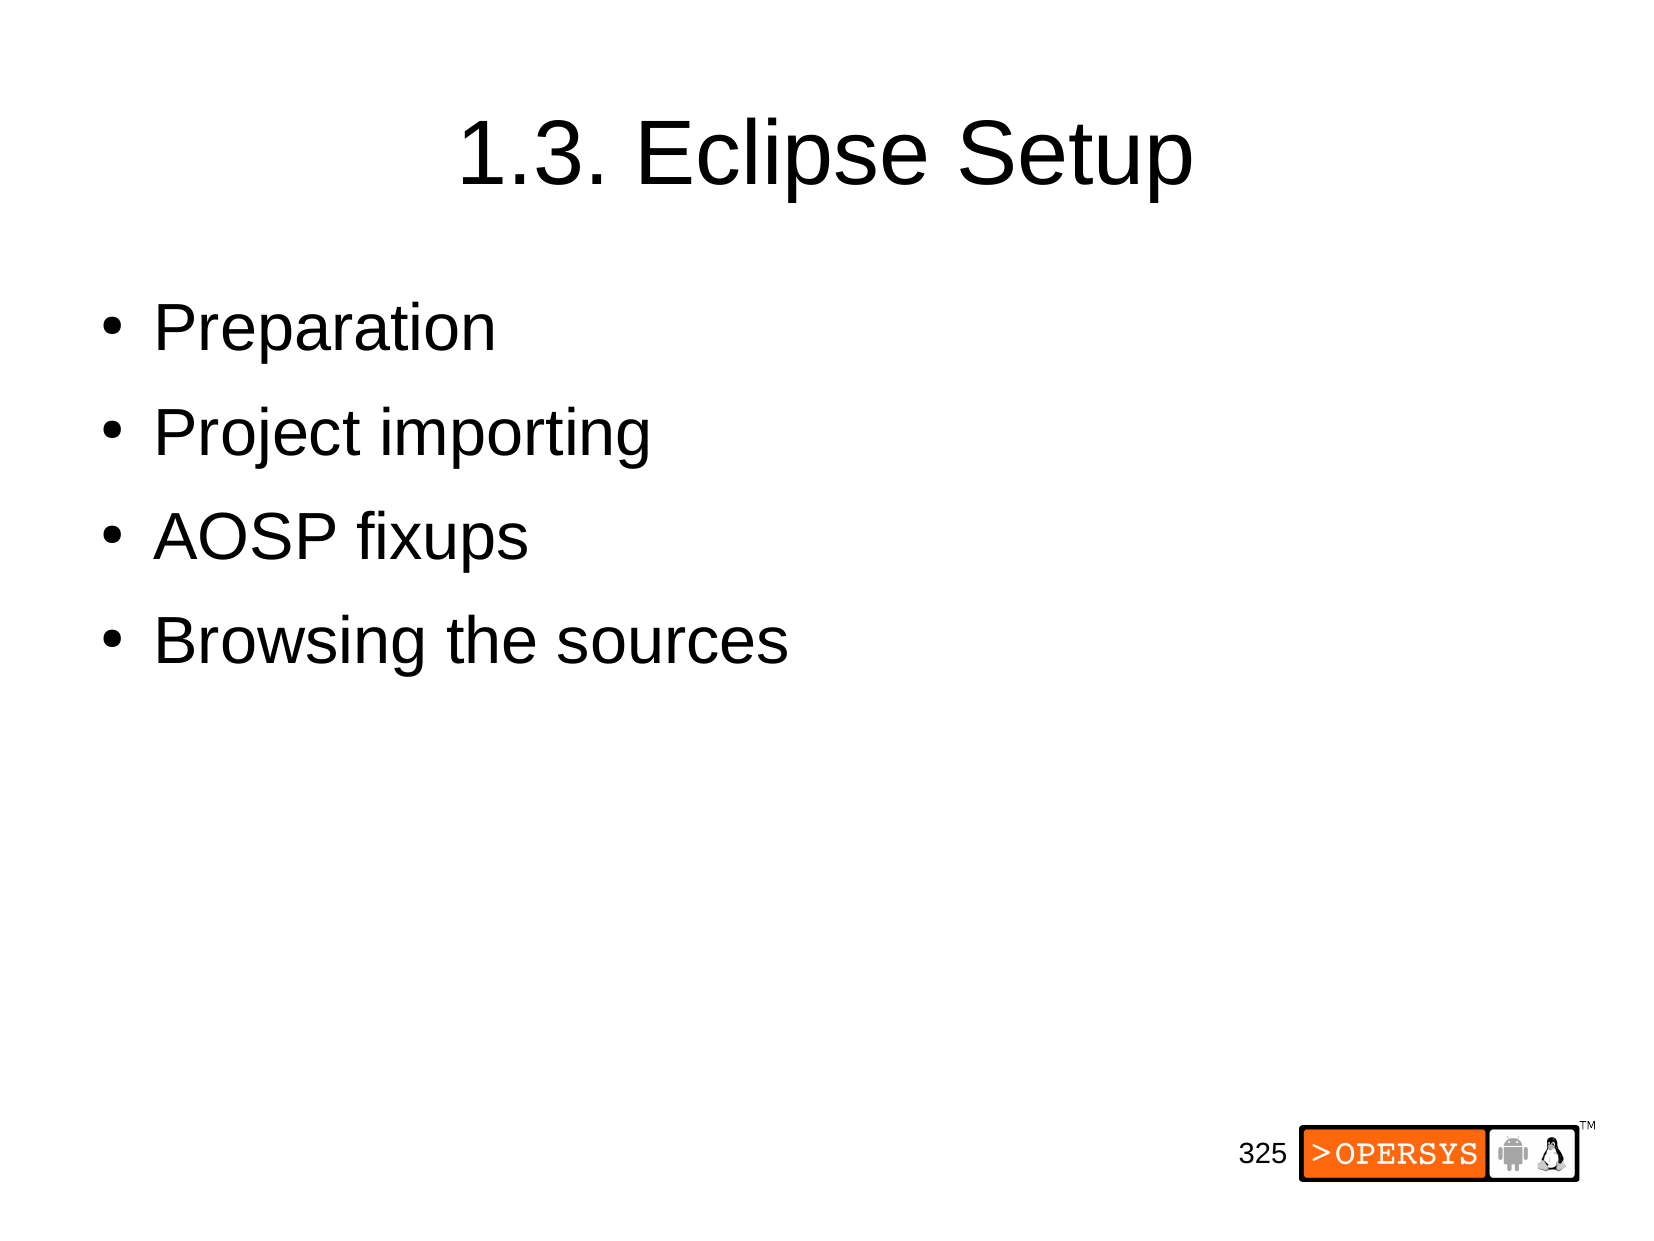

# 1.3. Eclipse Setup
Preparation
Project importing
AOSP fixups
Browsing the sources